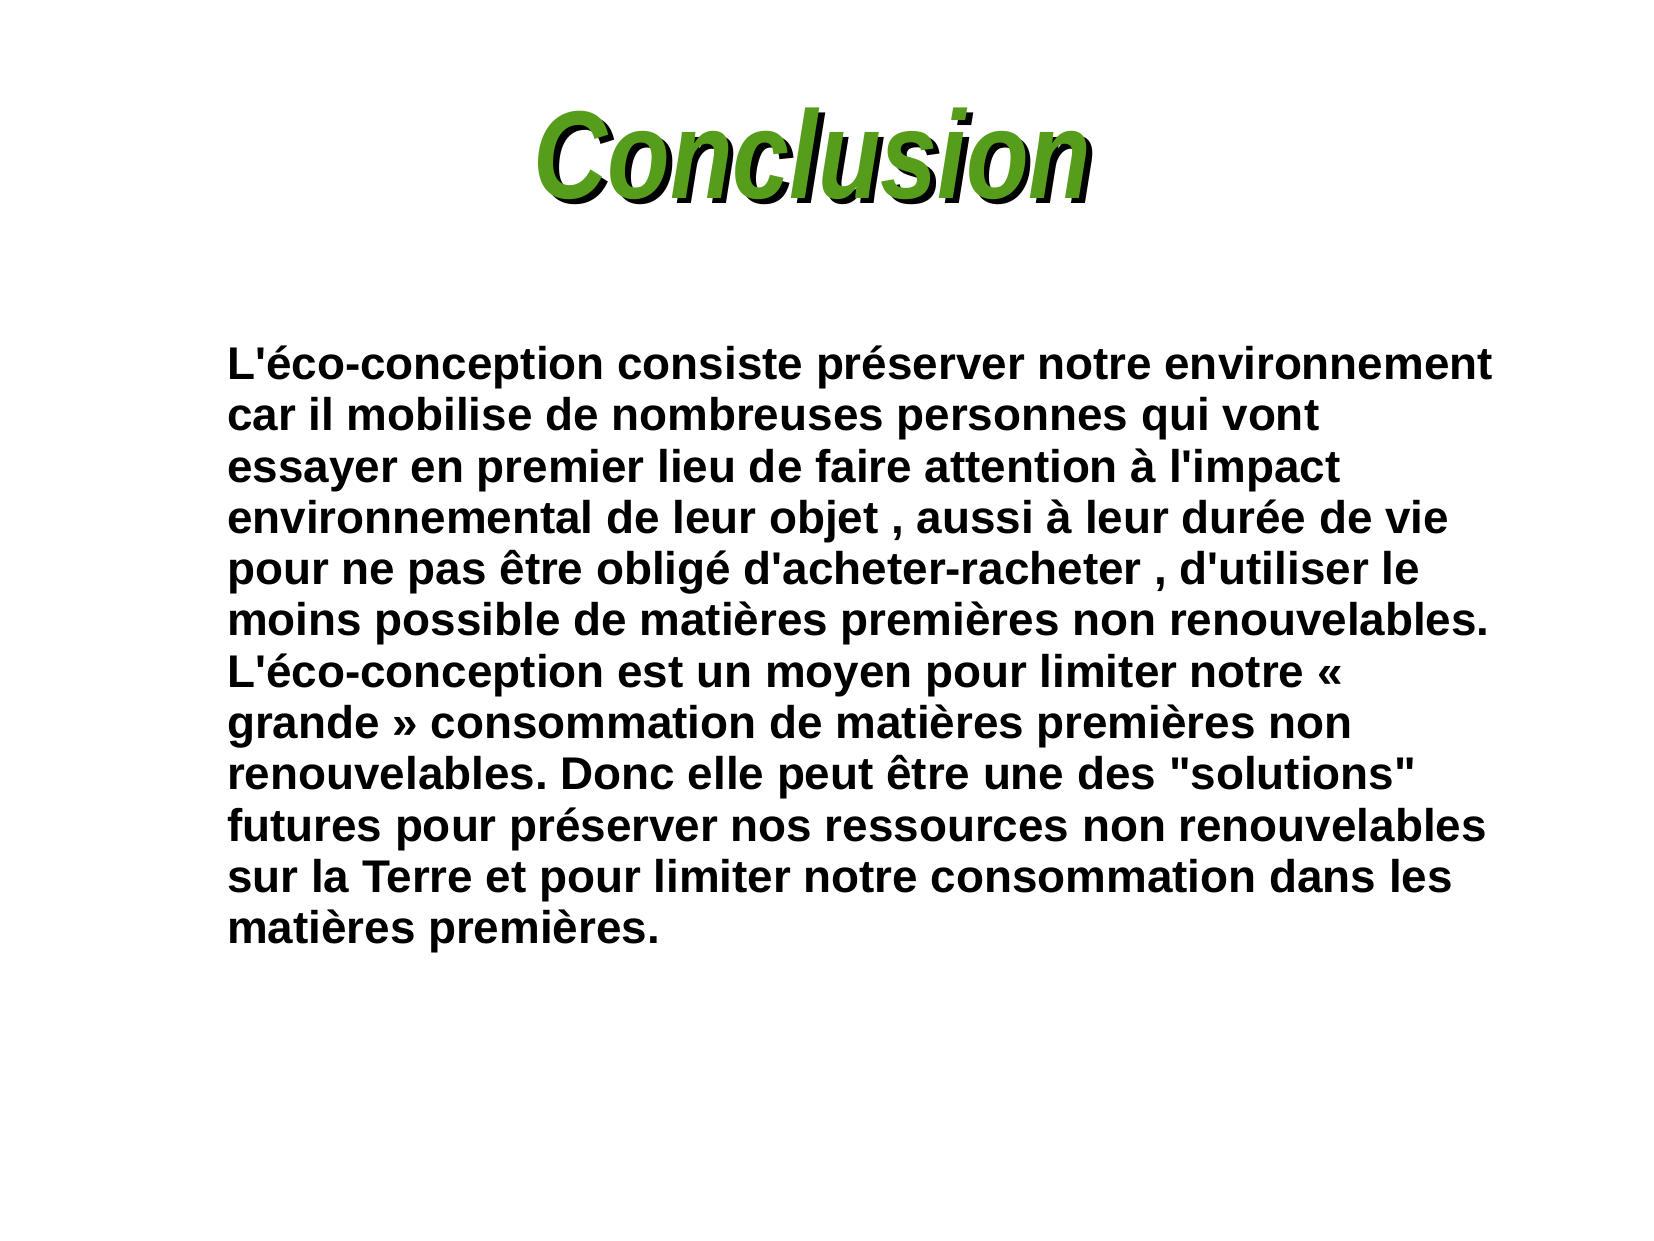

# Conclusion
L'éco-conception consiste préserver notre environnement car il mobilise de nombreuses personnes qui vont essayer en premier lieu de faire attention à l'impact environnemental de leur objet , aussi à leur durée de vie pour ne pas être obligé d'acheter-racheter , d'utiliser le moins possible de matières premières non renouvelables. L'éco-conception est un moyen pour limiter notre « grande » consommation de matières premières non renouvelables. Donc elle peut être une des "solutions" futures pour préserver nos ressources non renouvelables sur la Terre et pour limiter notre consommation dans les matières premières.